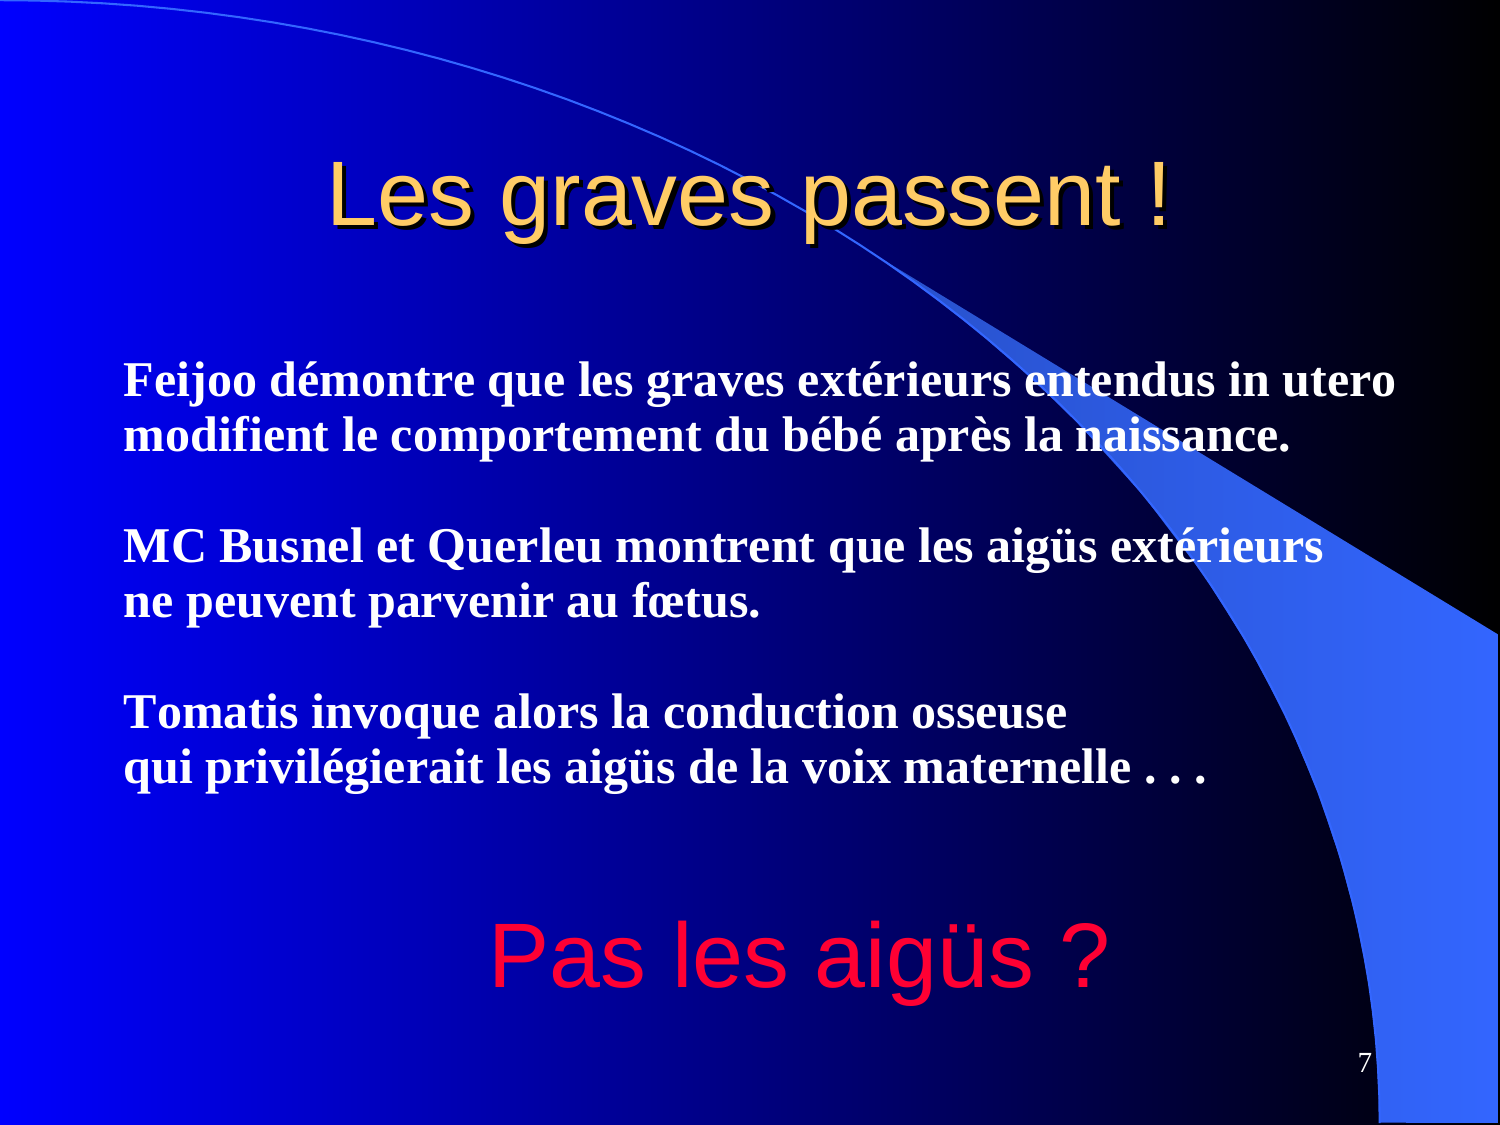

# Les graves passent !
Feijoo démontre que les graves extérieurs entendus in utero
modifient le comportement du bébé après la naissance.
MC Busnel et Querleu montrent que les aigüs extérieurs
ne peuvent parvenir au fœtus.
Tomatis invoque alors la conduction osseuse
qui privilégierait les aigüs de la voix maternelle . . .
Pas les aigüs ?
7